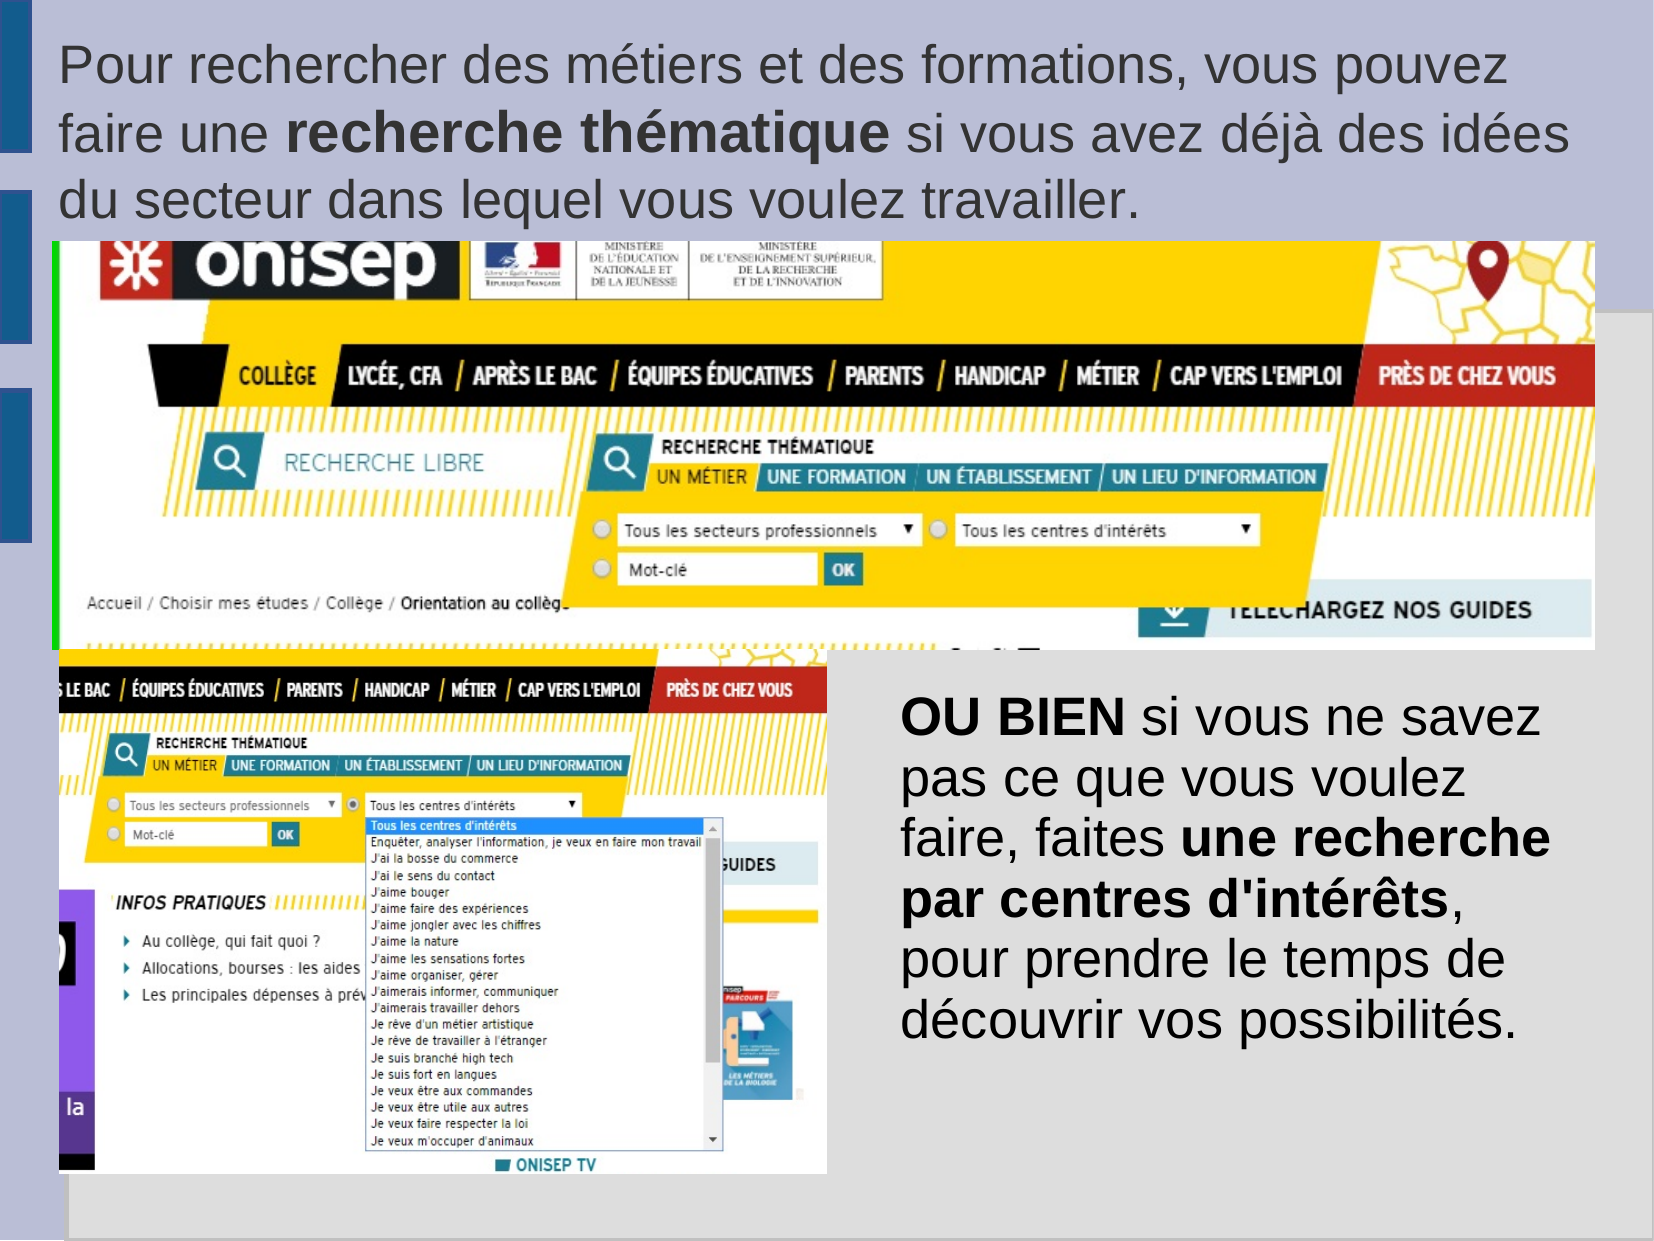

# Pour rechercher des métiers et des formations, vous pouvez faire une recherche thématique si vous avez déjà des idées du secteur dans lequel vous voulez travailler.
OU BIEN si vous ne savez pas ce que vous voulez faire, faites une recherche par centres d'intérêts, pour prendre le temps de découvrir vos possibilités.